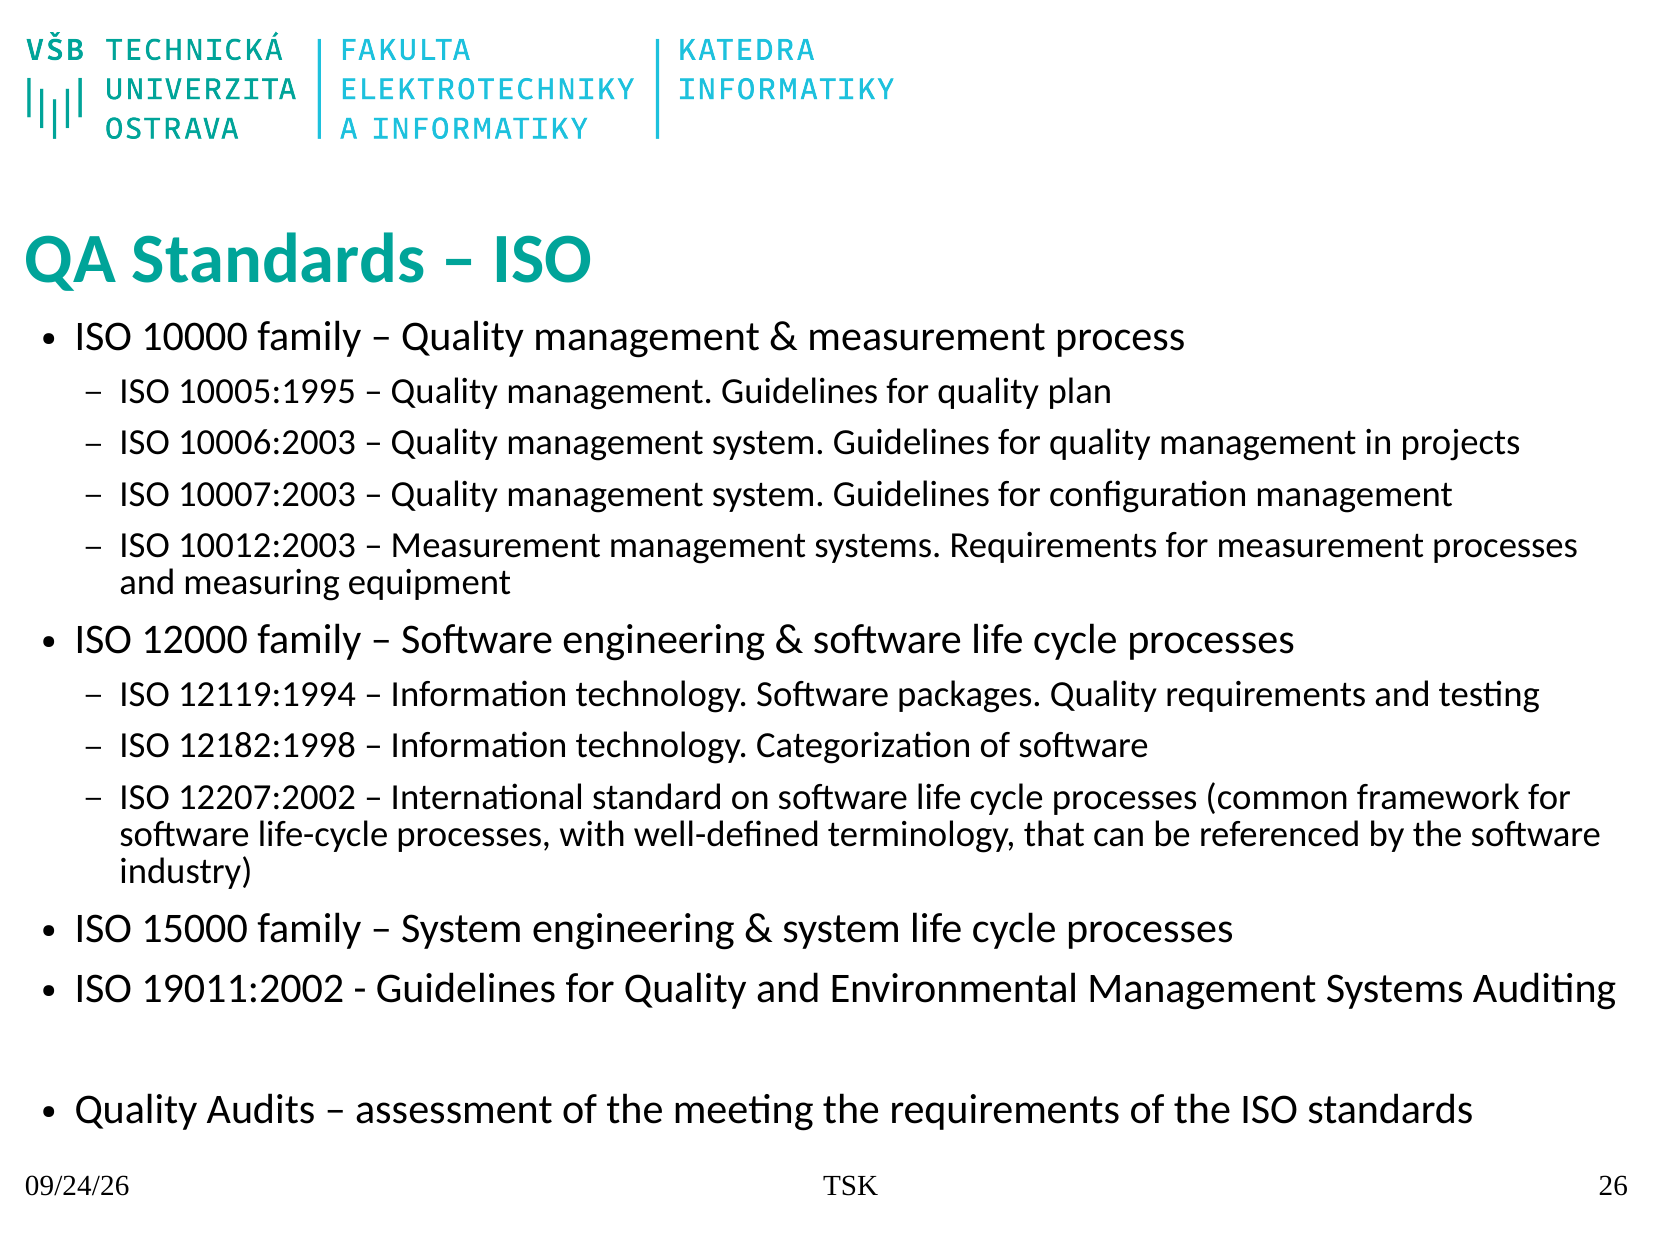

# QA Standards – ISO
ISO 10000 family – Quality management & measurement process
ISO 10005:1995 – Quality management. Guidelines for quality plan
ISO 10006:2003 – Quality management system. Guidelines for quality management in projects
ISO 10007:2003 – Quality management system. Guidelines for configuration management
ISO 10012:2003 – Measurement management systems. Requirements for measurement processes and measuring equipment
ISO 12000 family – Software engineering & software life cycle processes
ISO 12119:1994 – Information technology. Software packages. Quality requirements and testing
ISO 12182:1998 – Information technology. Categorization of software
ISO 12207:2002 – International standard on software life cycle processes (common framework for software life-cycle processes, with well-defined terminology, that can be referenced by the software industry)
ISO 15000 family – System engineering & system life cycle processes
ISO 19011:2002 - Guidelines for Quality and Environmental Management Systems Auditing
Quality Audits – assessment of the meeting the requirements of the ISO standards
TSK
26